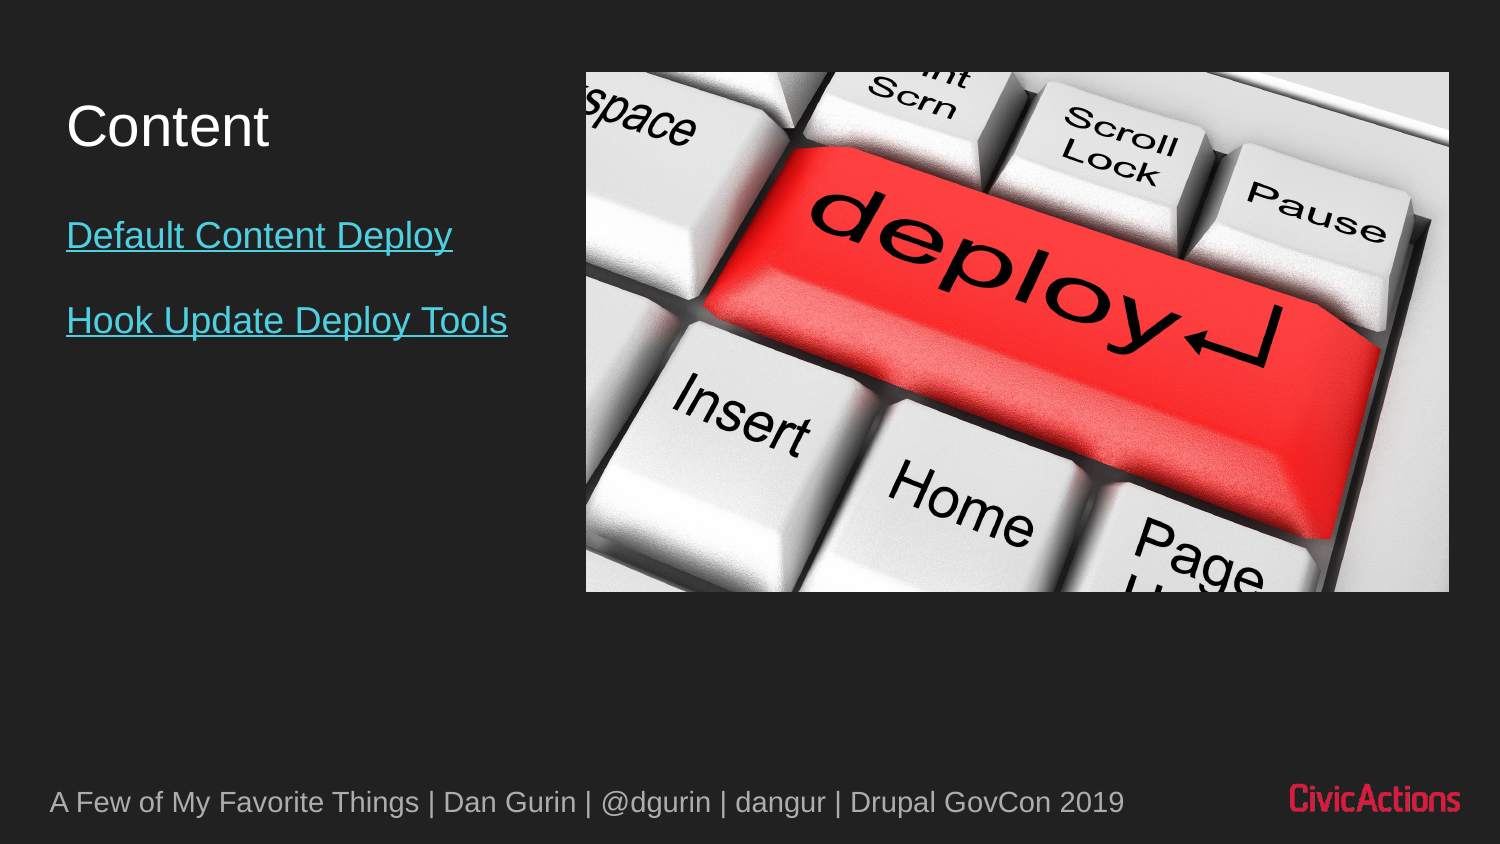

# Content
Default Content Deploy
Hook Update Deploy Tools